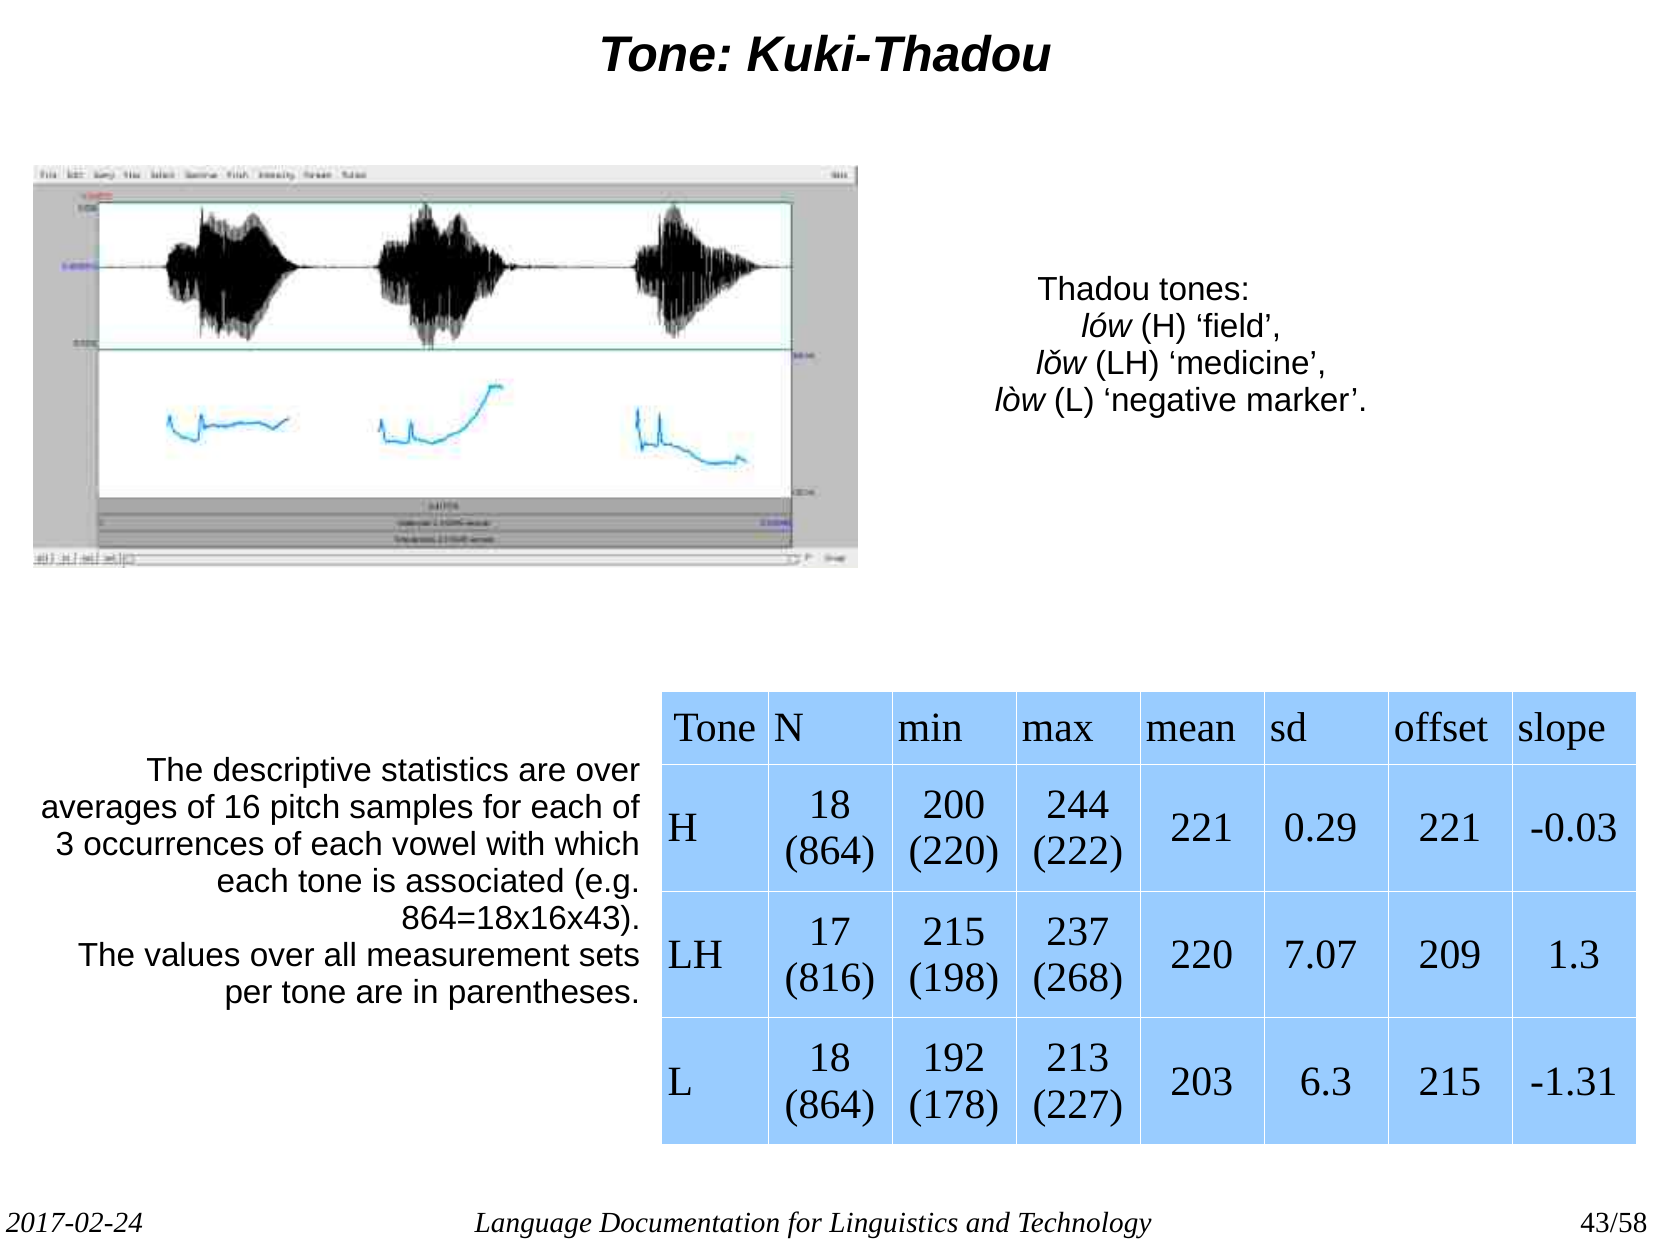

# Tone: Kuki-Thadou
Thadou tones:
	lów (H) ‘field’,
	lǒw (LH) ‘medicine’,
	lòw (L) ‘negative marker’.
| Tone | N | min | max | mean | sd | offset | slope |
| --- | --- | --- | --- | --- | --- | --- | --- |
| H | 18 (864) | 200 (220) | 244 (222) | 221 | 0.29 | 221 | -0.03 |
| LH | 17 (816) | 215 (198) | 237 (268) | 220 | 7.07 | 209 | 1.3 |
| L | 18 (864) | 192 (178) | 213 (227) | 203 | 6.3 | 215 | -1.31 |
The descriptive statistics are over averages of 16 pitch samples for each of 3 occurrences of each vowel with which each tone is associated (e.g. 864=18x16x43).
The values over all measurement sets per tone are in parentheses.
ELKL-4, U Agra, 2016-02-25_27
D. Gibbon: What can endangered languages teach the language technologies?
43